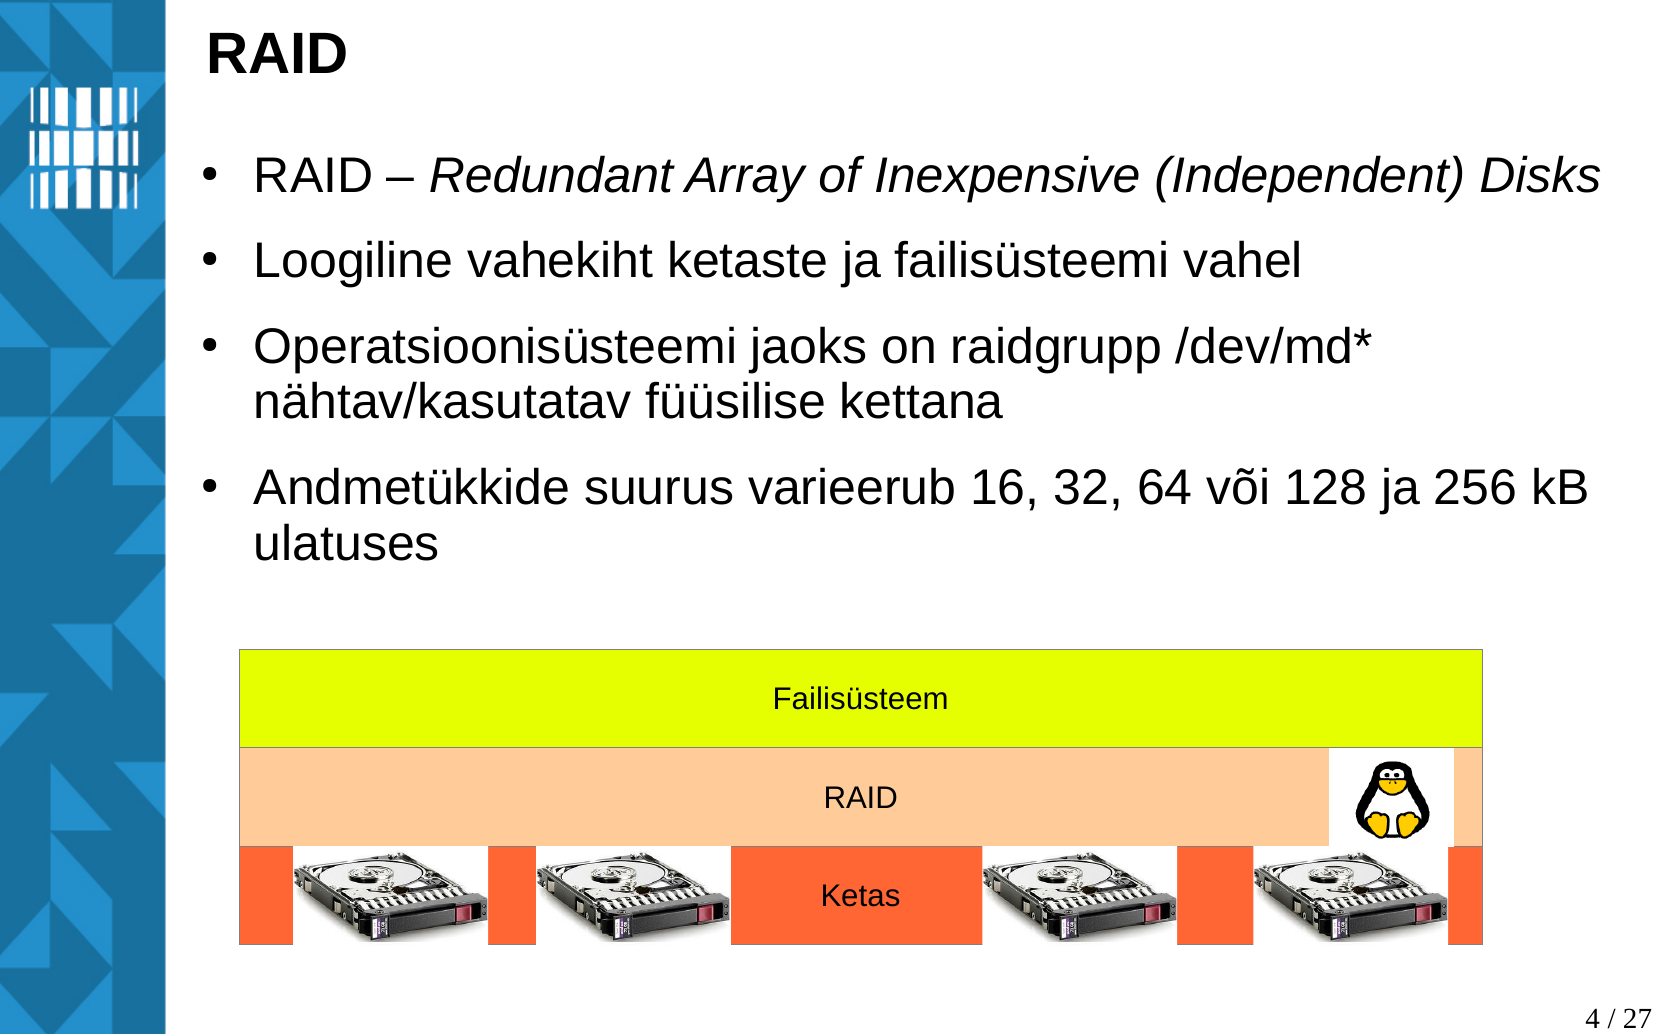

# RAID
RAID – Redundant Array of Inexpensive (Independent) Disks
Loogiline vahekiht ketaste ja failisüsteemi vahel
Operatsioonisüsteemi jaoks on raidgrupp /dev/md* nähtav/kasutatav füüsilise kettana
Andmetükkide suurus varieerub 16, 32, 64 või 128 ja 256 kB ulatuses
Failisüsteem
RAID
Ketas